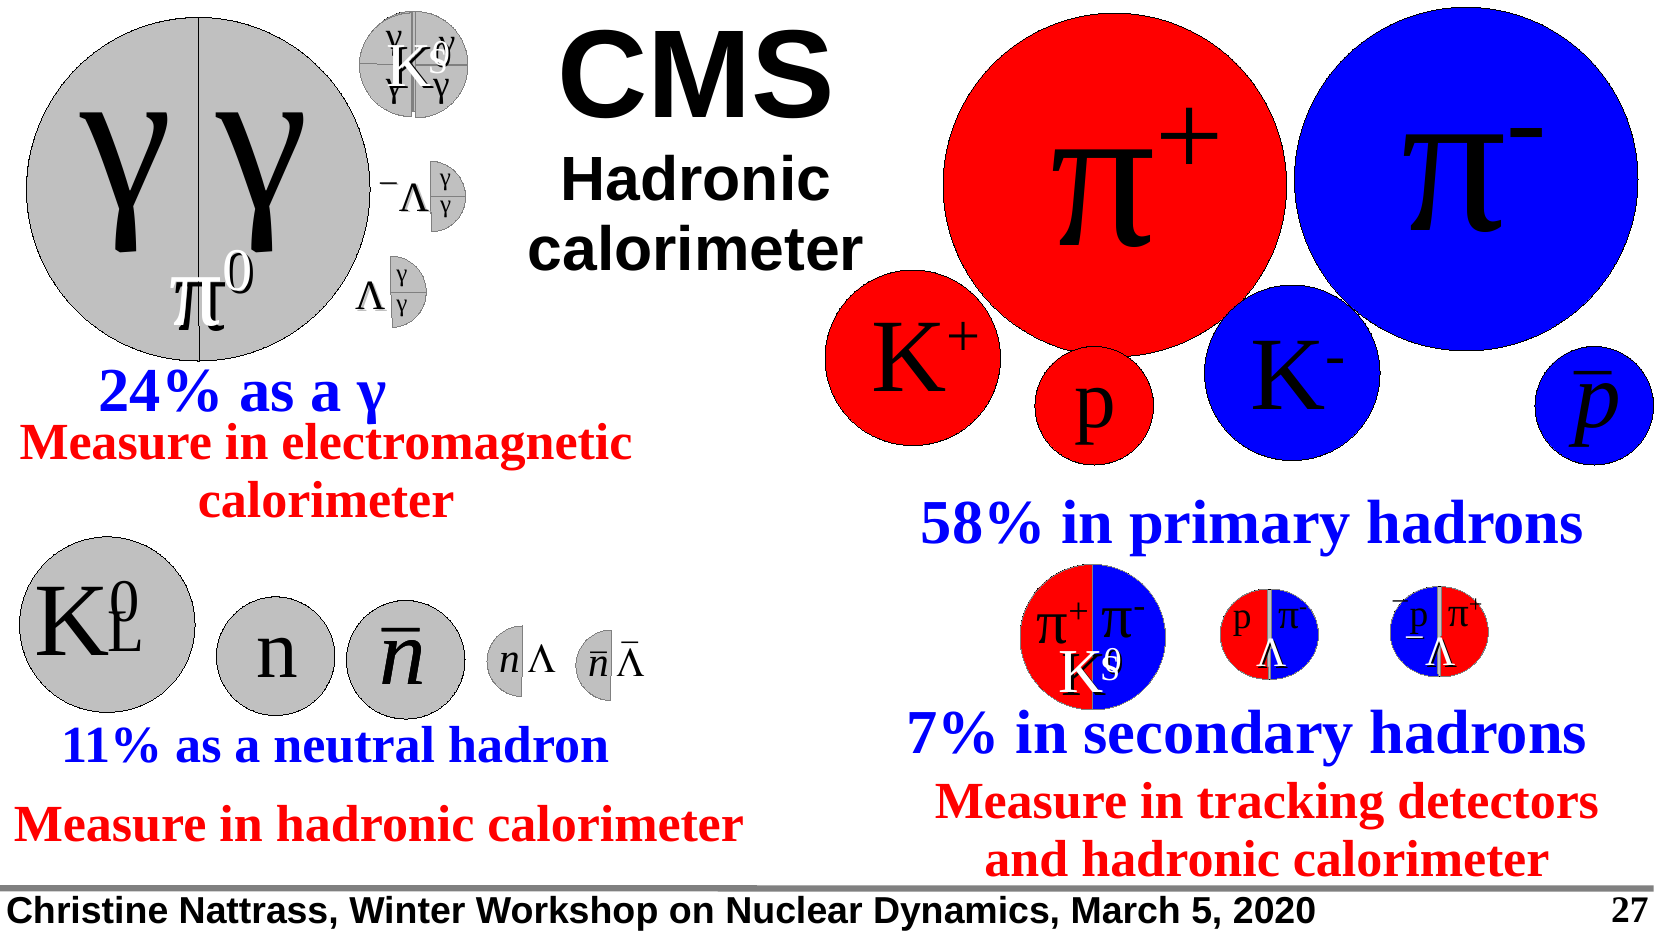

# CMS Hadronic calorimeter
S
K0
γ
γ
π0
π0
γ
γ
γ
γ
π0
γ
γ
`Λ
γ
Λ
γ
24% as a γ
π-
π+
K+
K-
p
58% in primary hadrons
π-
π+
S
K0
π+
`p
`Λ
π-
p
Λ
7% in secondary hadrons
Measure in electromagnetic calorimeter
L
K0
n
11% as a neutral hadron
Measure in tracking detectors and hadronic calorimeter
Measure in hadronic calorimeter
27
Scale: diameter in inches = √fraction * 5